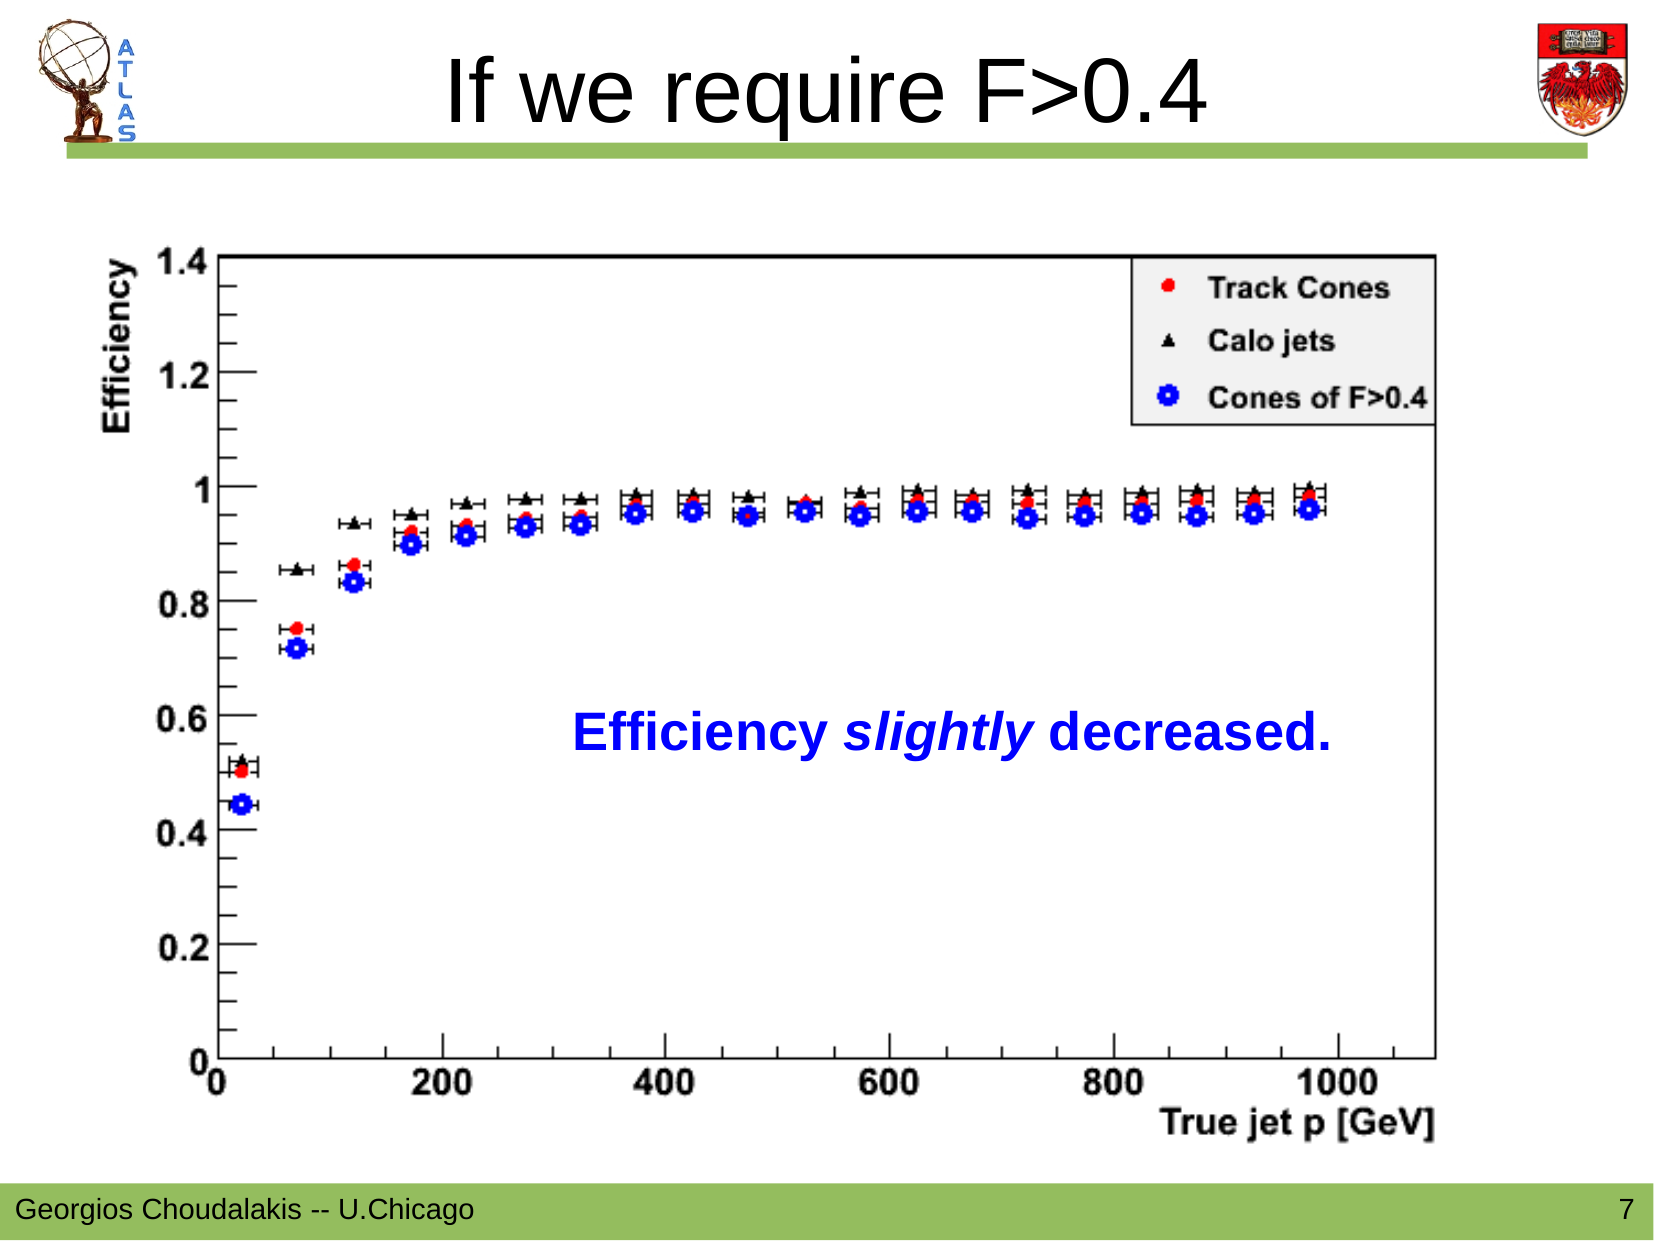

# If we require F>0.4
Efficiency slightly decreased.
7
Georgios Choudalakis -- U.Chicago